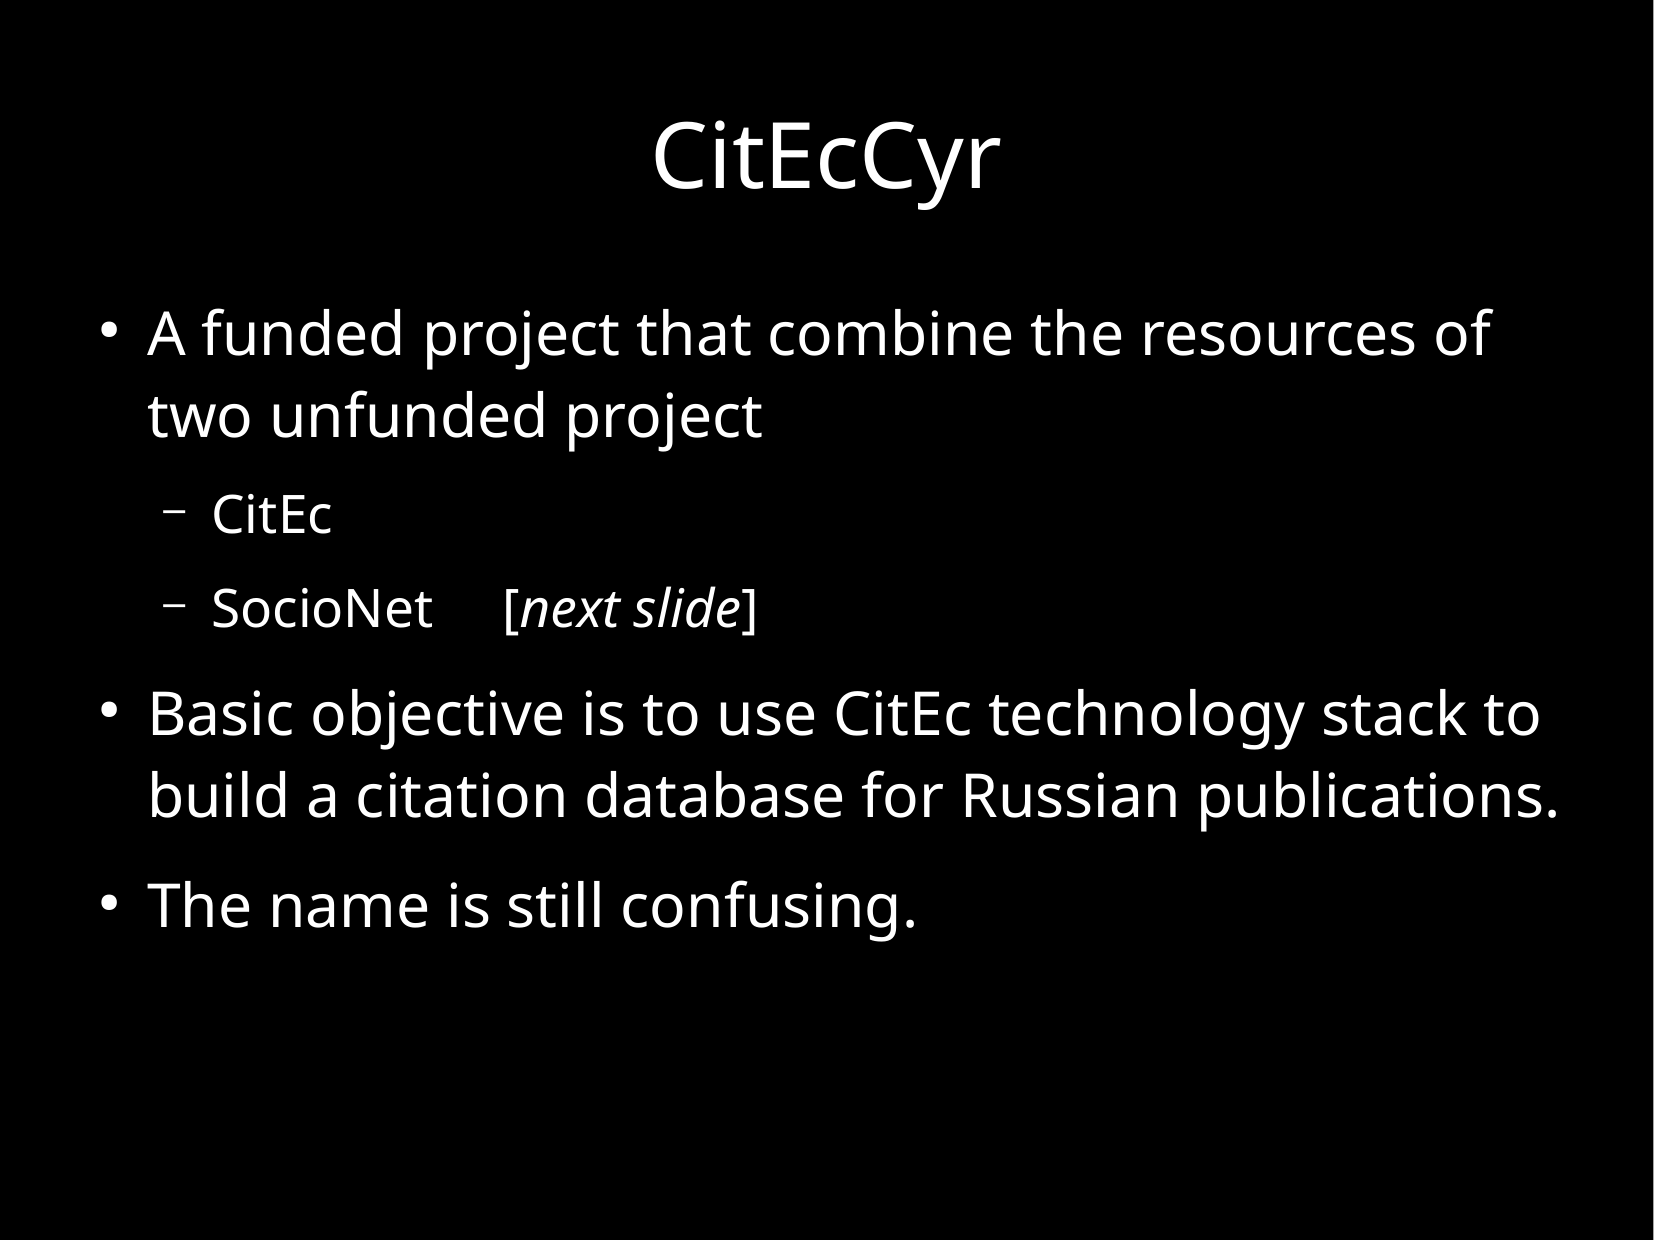

# CitEcCyr
A funded project that combine the resources of two unfunded project
CitEc
SocioNet [next slide]
Basic objective is to use CitEc technology stack to build a citation database for Russian publications.
The name is still confusing.